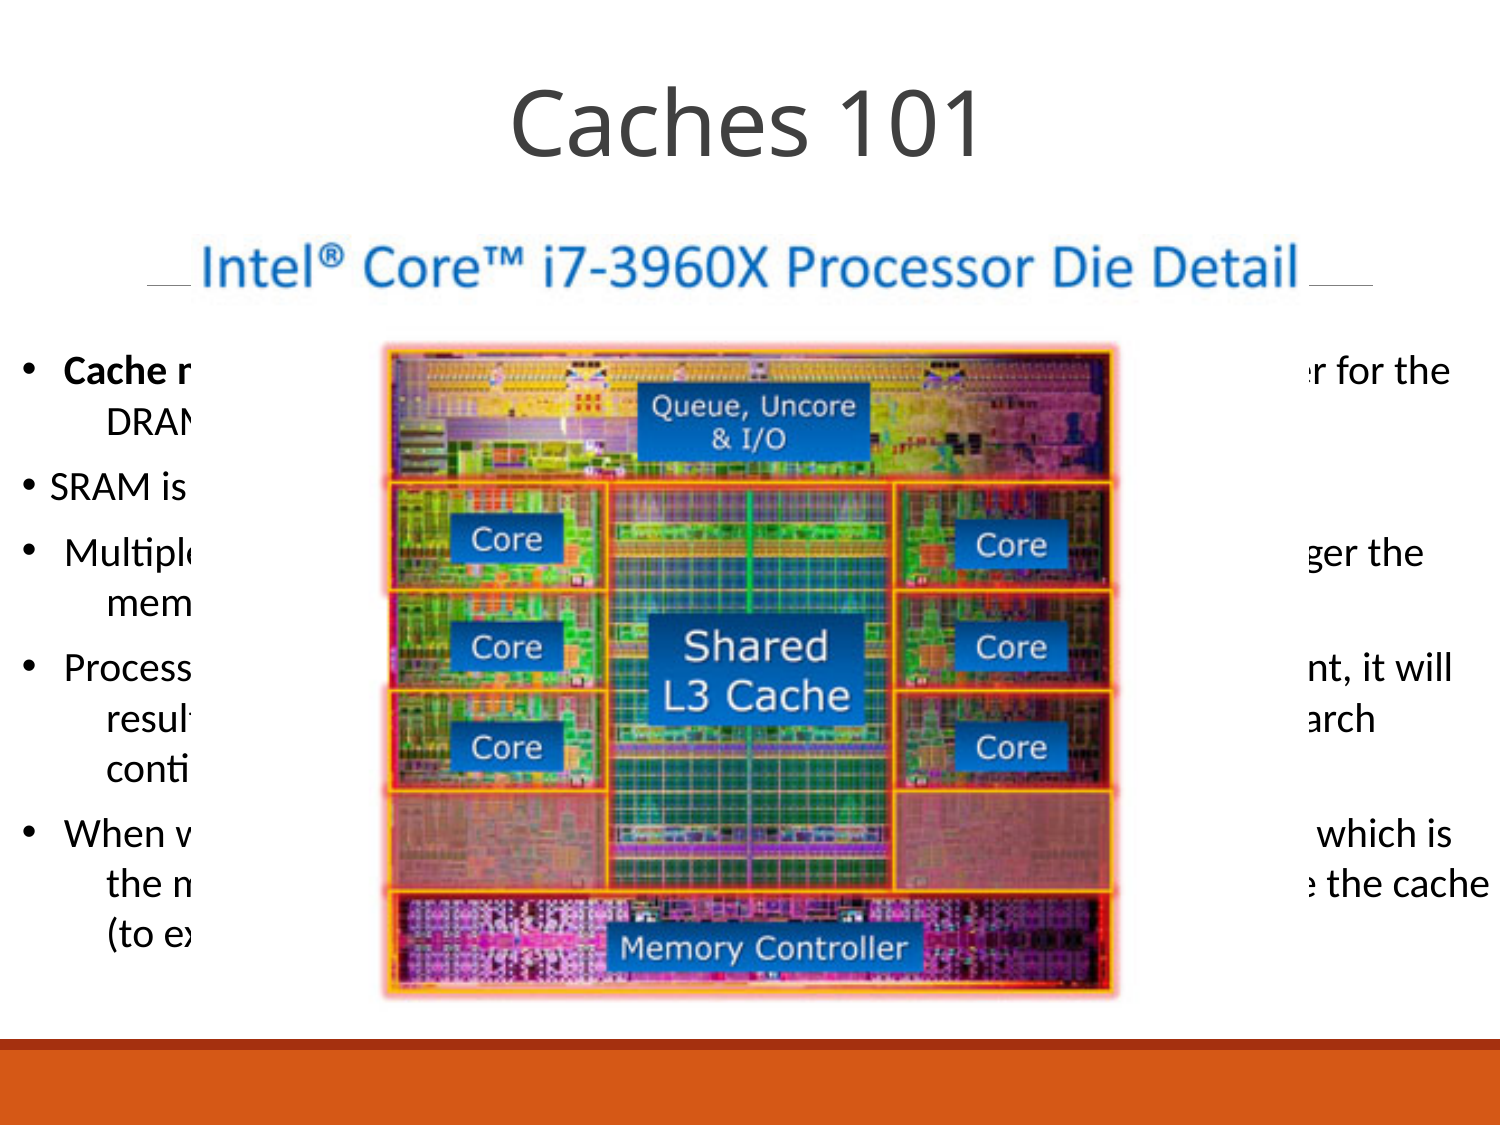

Caches 101
Cache memory consists of a small, fast SRAM memory that acts as a buﬀer for the DRAM.
SRAM is faster but less dense, and hence more expensive, than DRAM
Multiple levels of cache: L1  L2  L3 (higher the number, slower and bigger the memory)
Processor first request data to the L1 cache. If the requested data is present, it will result in a cache hit. Otherwise, it will result in a cache miss and the search continues in a (s)lower level in the hierarchy
When we transfer data from slower mem to the cache, we transfer a line, which is the minimum amount of information that can be present (or not) inside the cache (to exploit spatial locality)